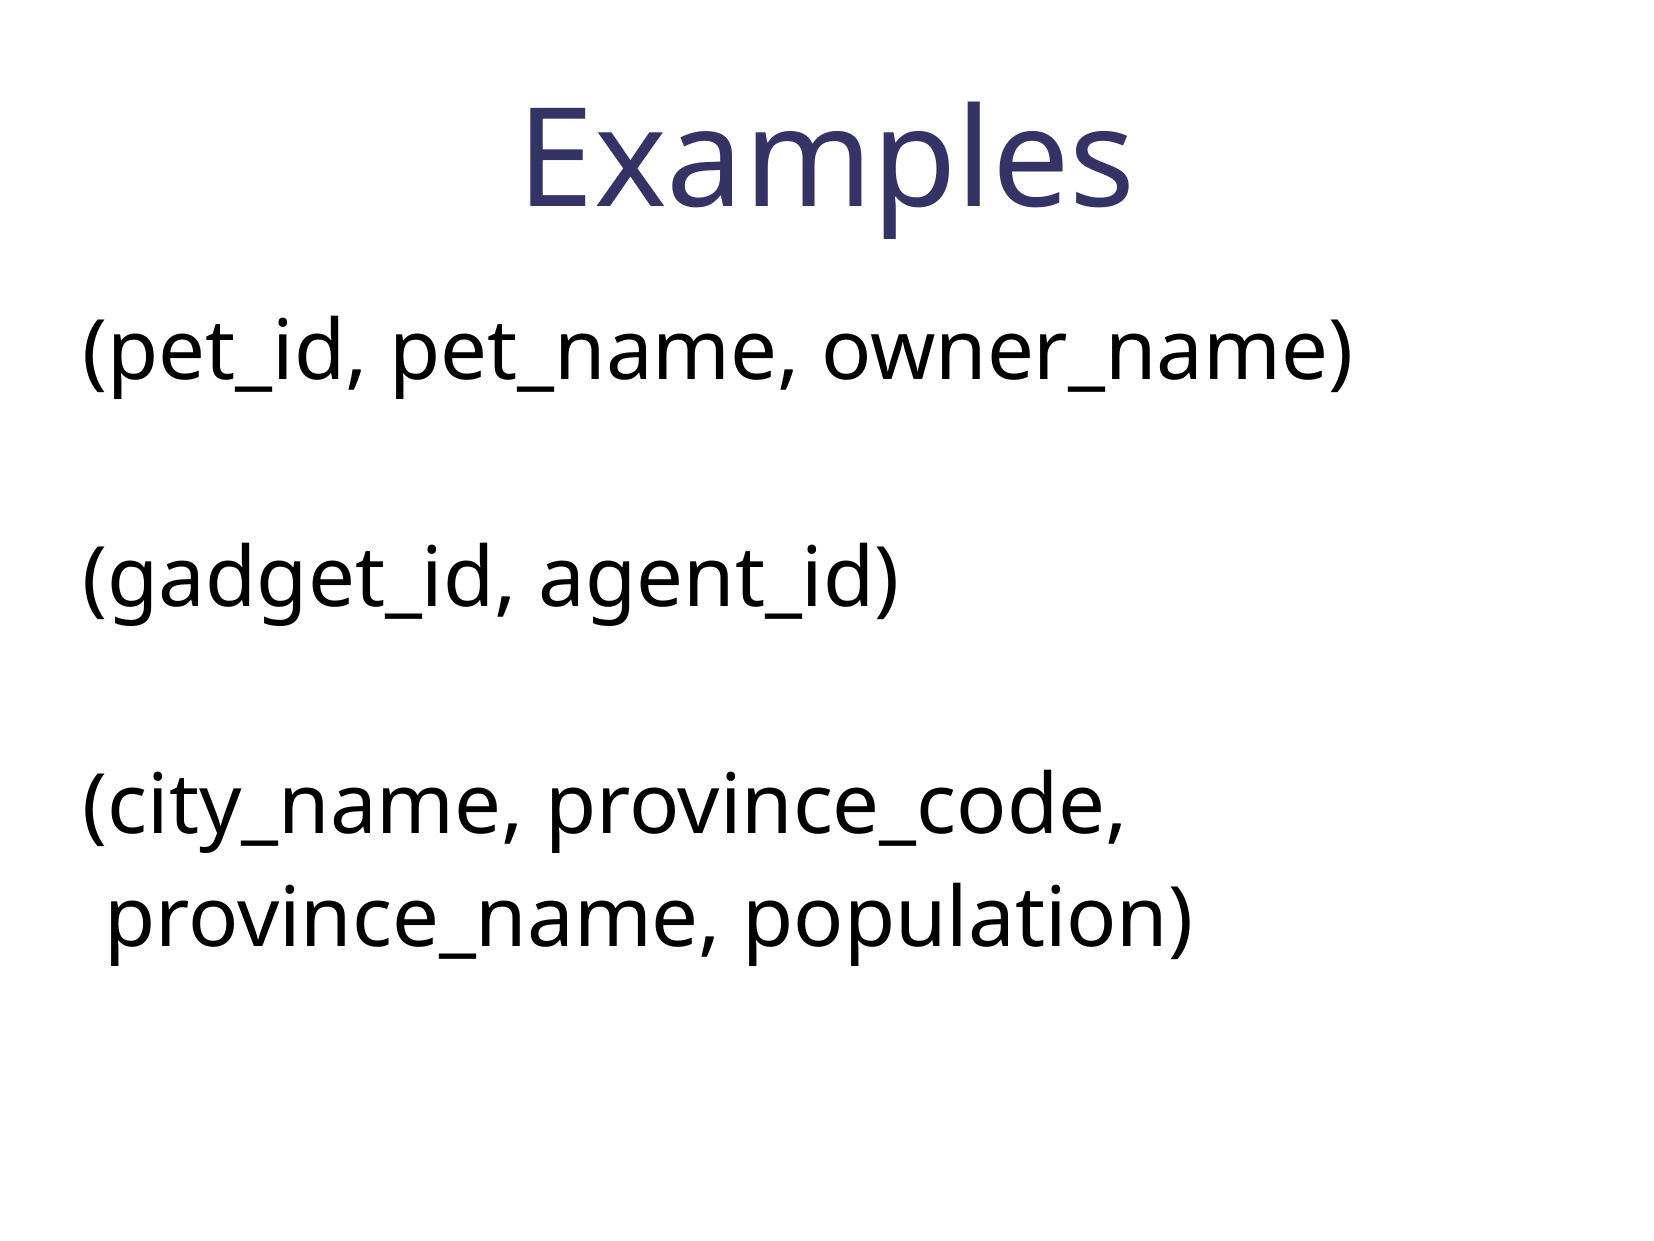

# Examples
(pet_id, pet_name, owner_name)
(gadget_id, agent_id)
(city_name, province_code,
 province_name, population)